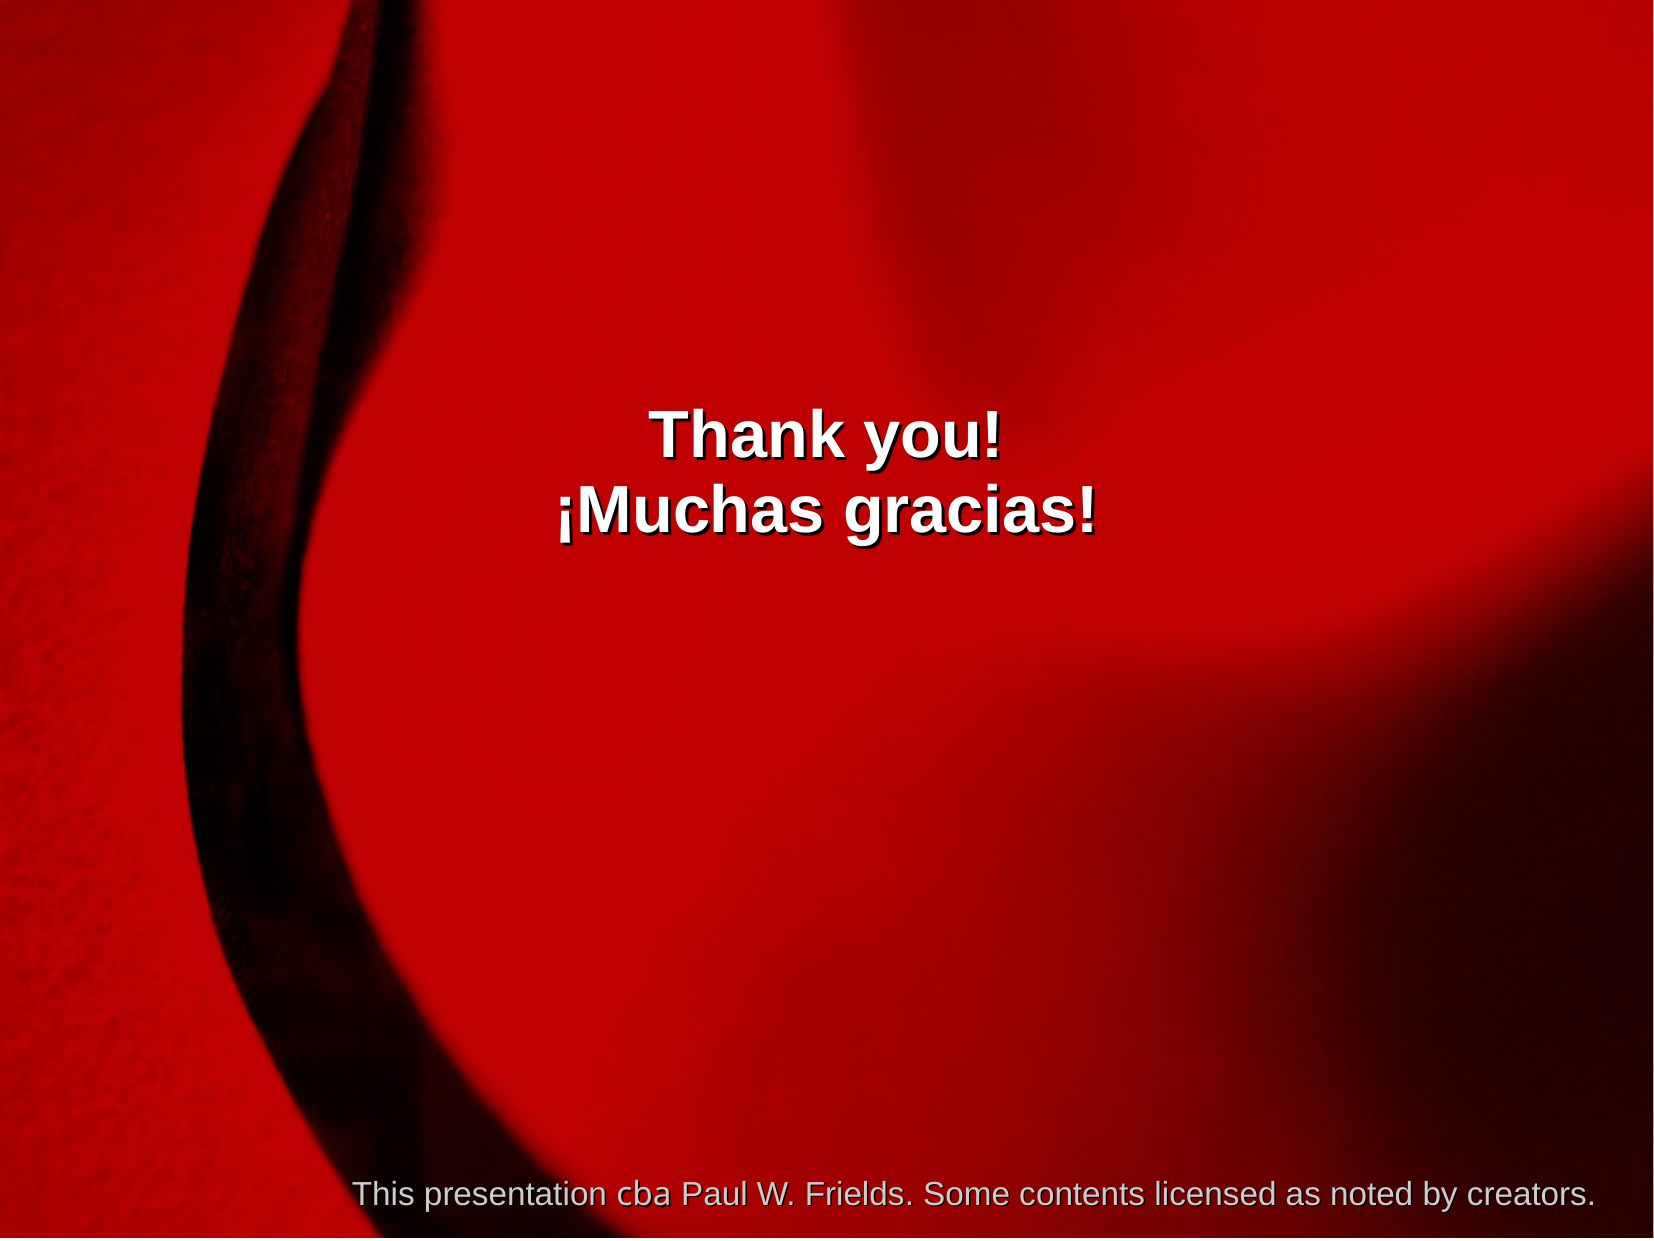

# Thank you!
¡Muchas gracias!
This presentation cba Paul W. Frields. Some contents licensed as noted by creators.